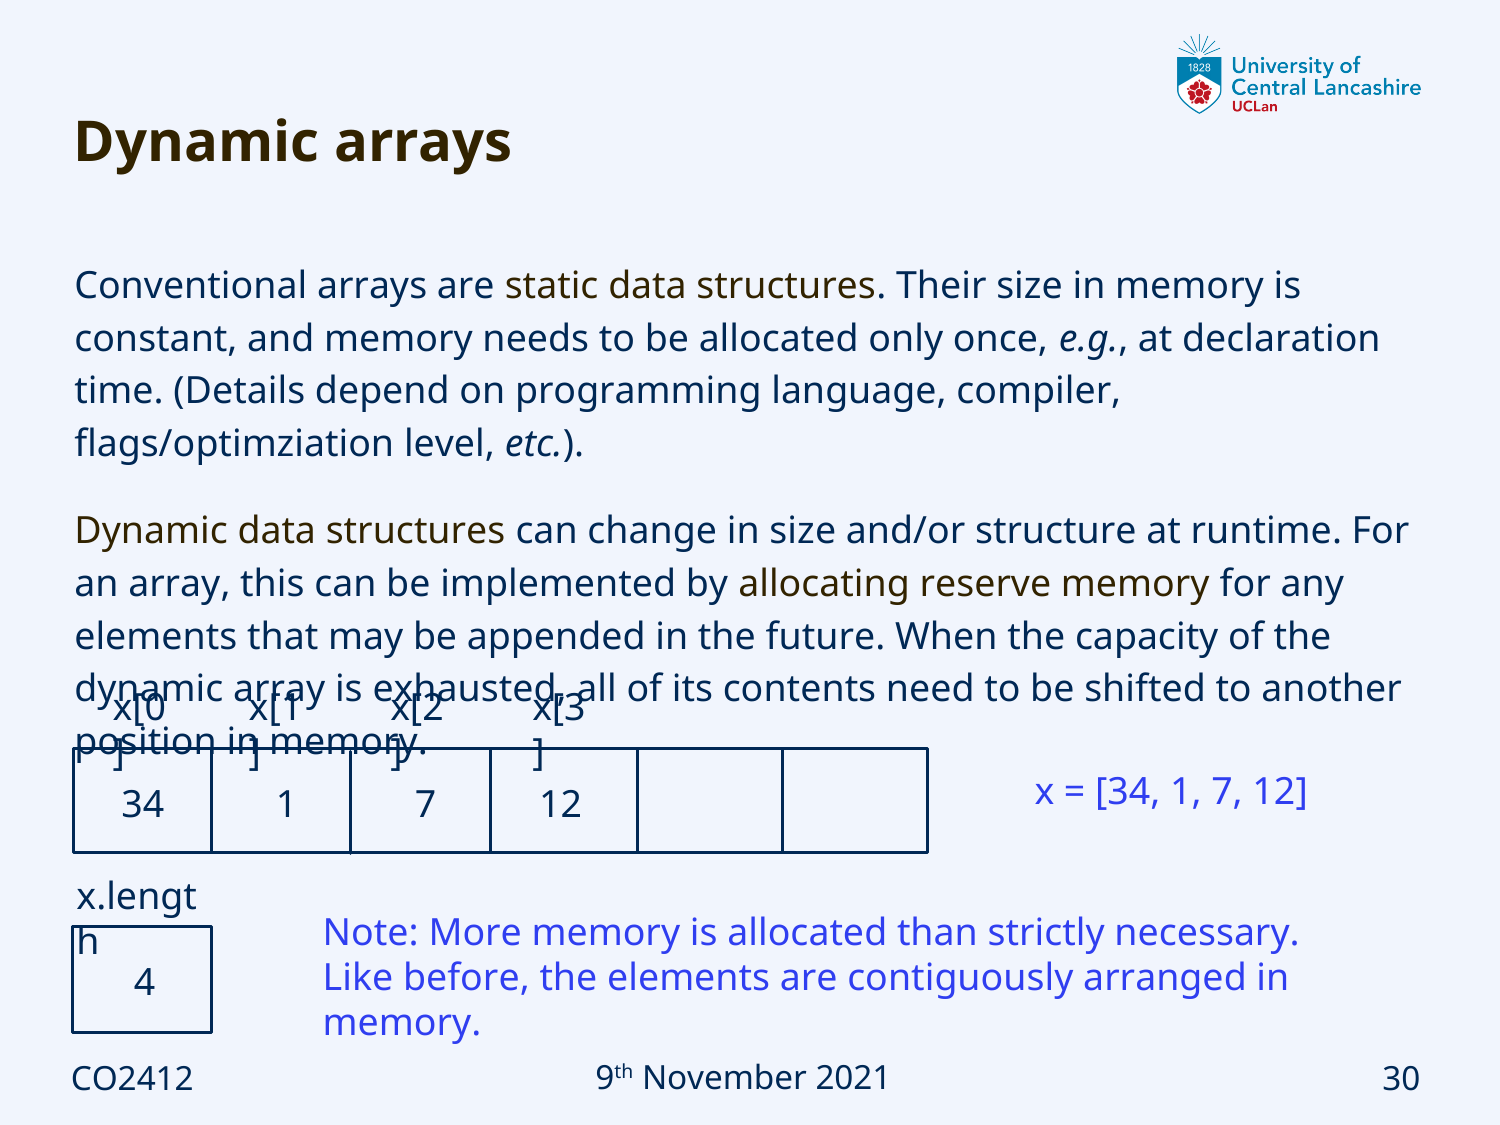

# Dynamic arrays
Conventional arrays are static data structures. Their size in memory is constant, and memory needs to be allocated only once, e.g., at declaration time. (Details depend on programming language, compiler, flags/optimziation level, etc.).
Dynamic data structures can change in size and/or structure at runtime. For an array, this can be implemented by allocating reserve memory for any elements that may be appended in the future. When the capacity of the dynamic array is exhausted, all of its contents need to be shifted to another position in memory.
x[0]
x[1]
x[2]
x[3]
x = [34, 1, 7, 12]
34
1
7
12
x.length
Note: More memory is allocated than strictly necessary.
Like before, the elements are contiguously arranged in memory.
4